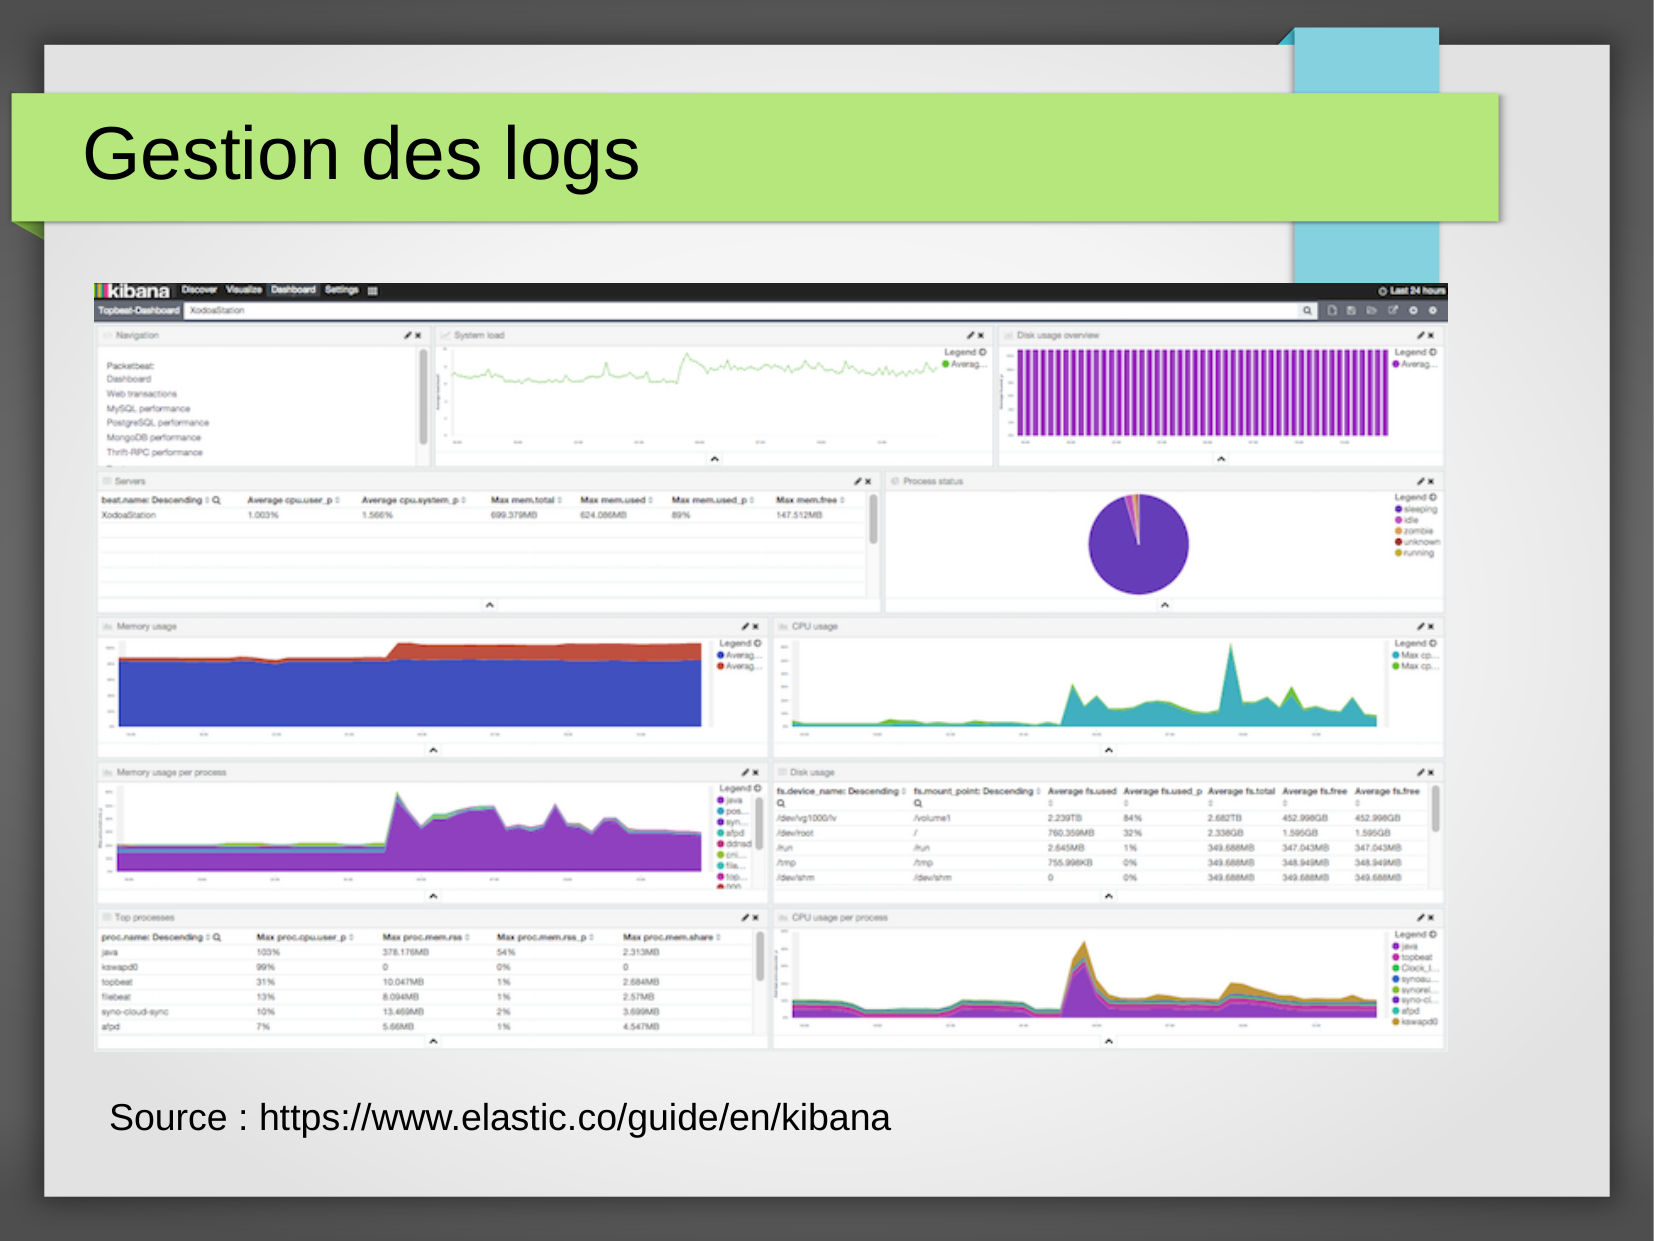

# Gestion des logs
Source : https://www.elastic.co/guide/en/kibana